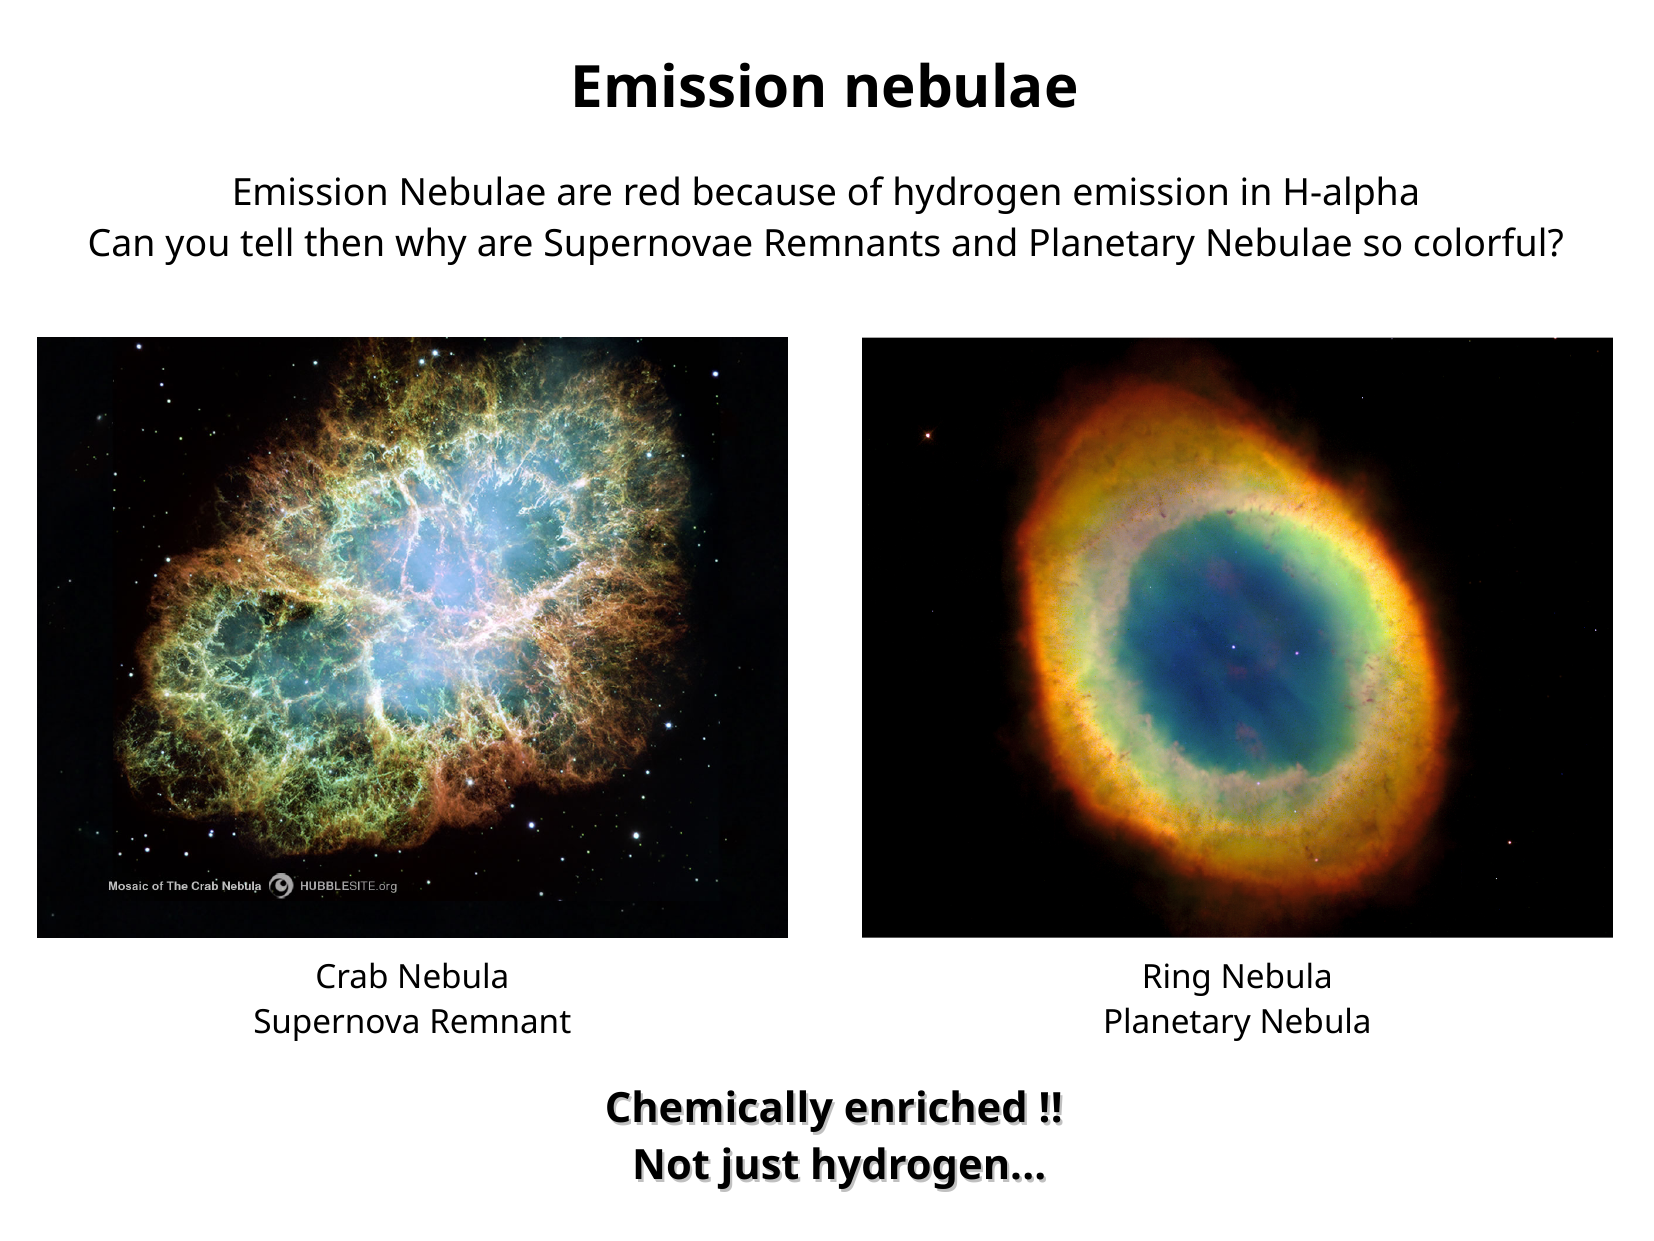

Emission nebulae
Emission Nebulae are red because of hydrogen emission in H-alpha
Can you tell then why are Supernovae Remnants and Planetary Nebulae so colorful?
Crab Nebula
Supernova Remnant
Ring Nebula
Planetary Nebula
Chemically enriched !!
Not just hydrogen...